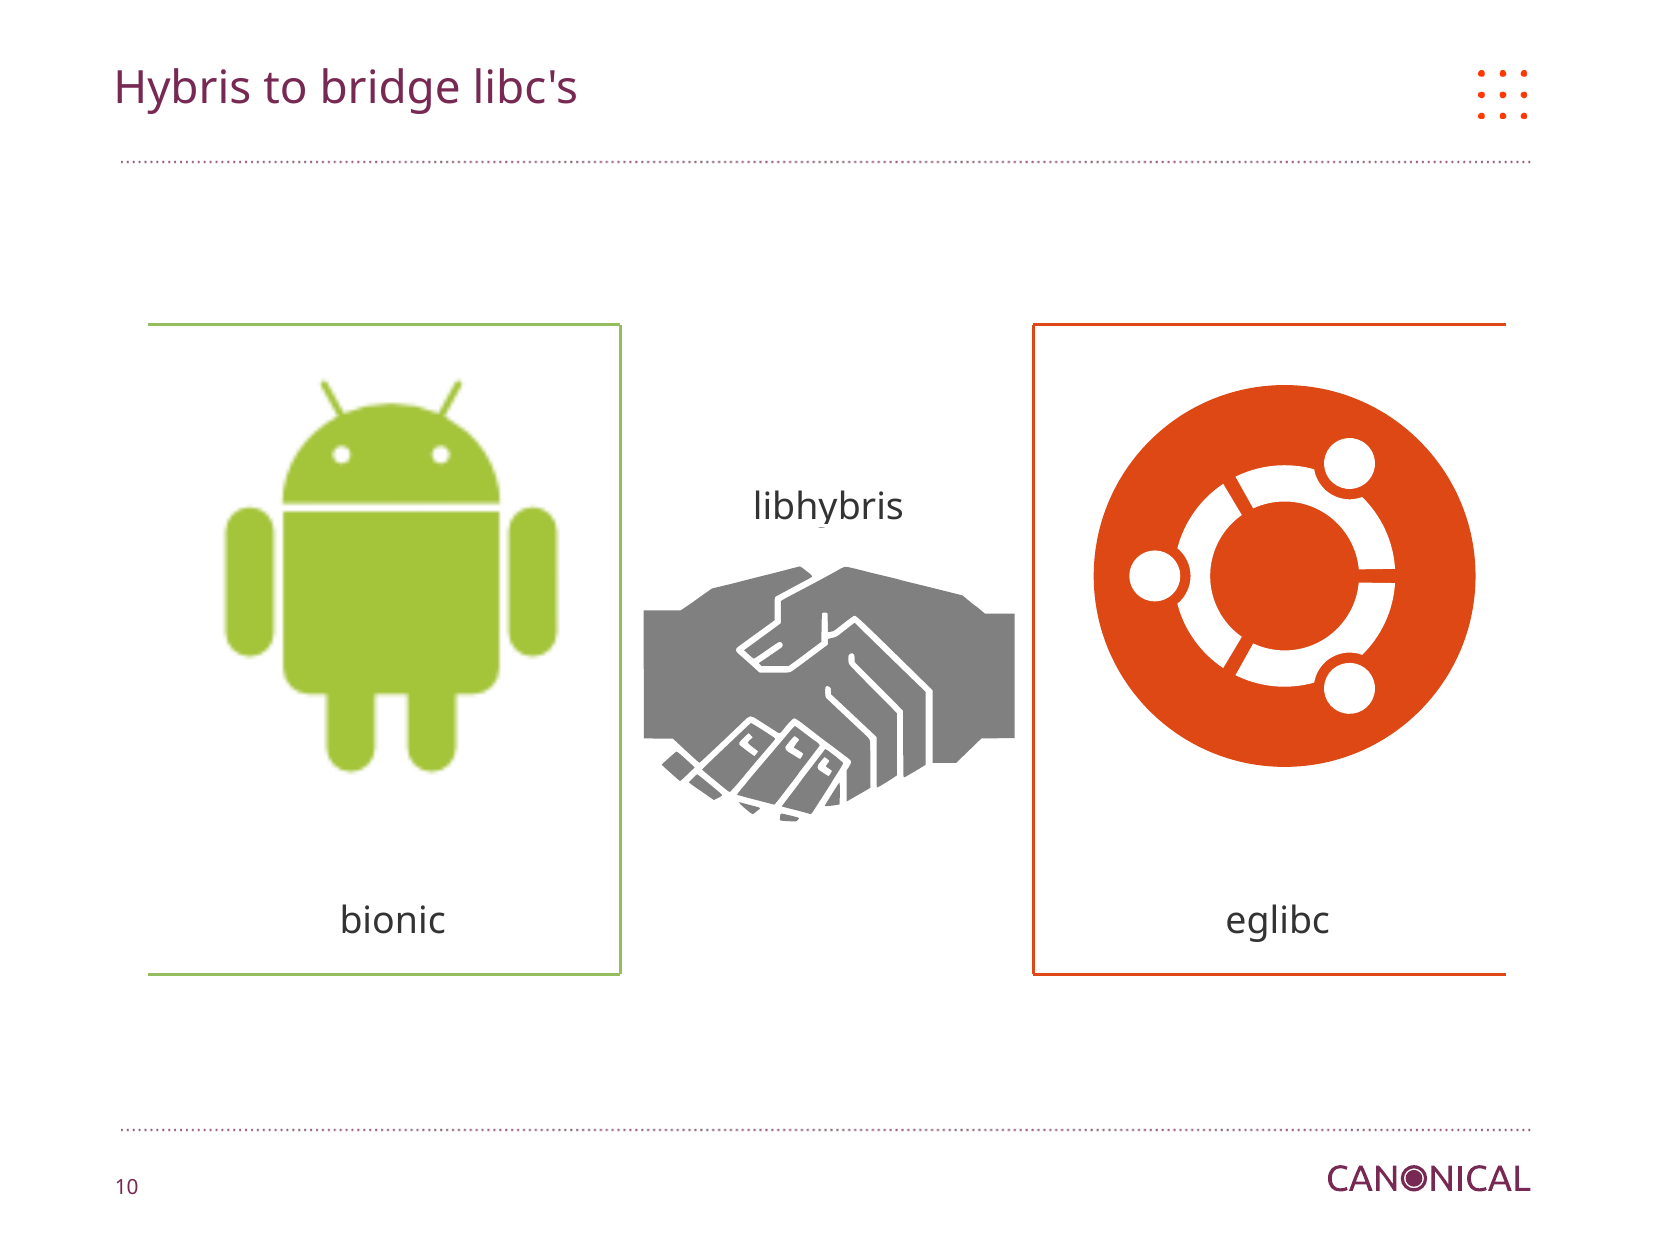

# Hybris to bridge libc's
libhybris
bionic
eglibc